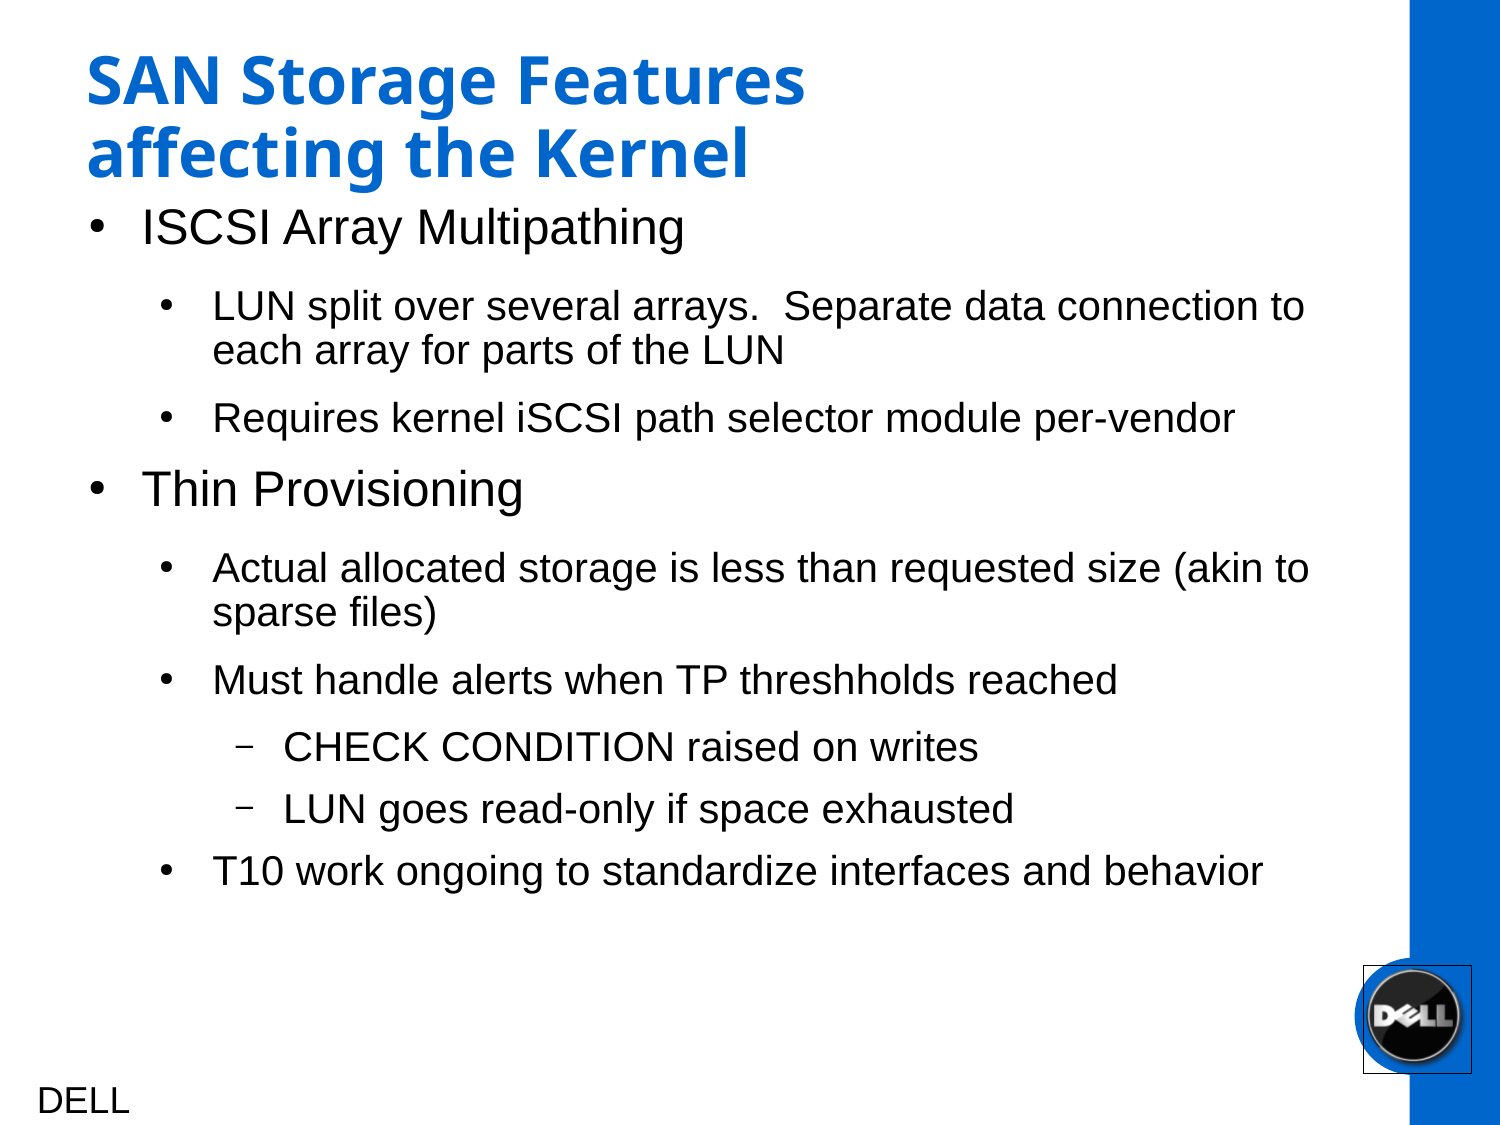

SAN Storage Features
affecting the Kernel
# ISCSI Array Multipathing
LUN split over several arrays. Separate data connection to each array for parts of the LUN
Requires kernel iSCSI path selector module per-vendor
Thin Provisioning
Actual allocated storage is less than requested size (akin to sparse files)
Must handle alerts when TP threshholds reached
CHECK CONDITION raised on writes
LUN goes read-only if space exhausted
T10 work ongoing to standardize interfaces and behavior